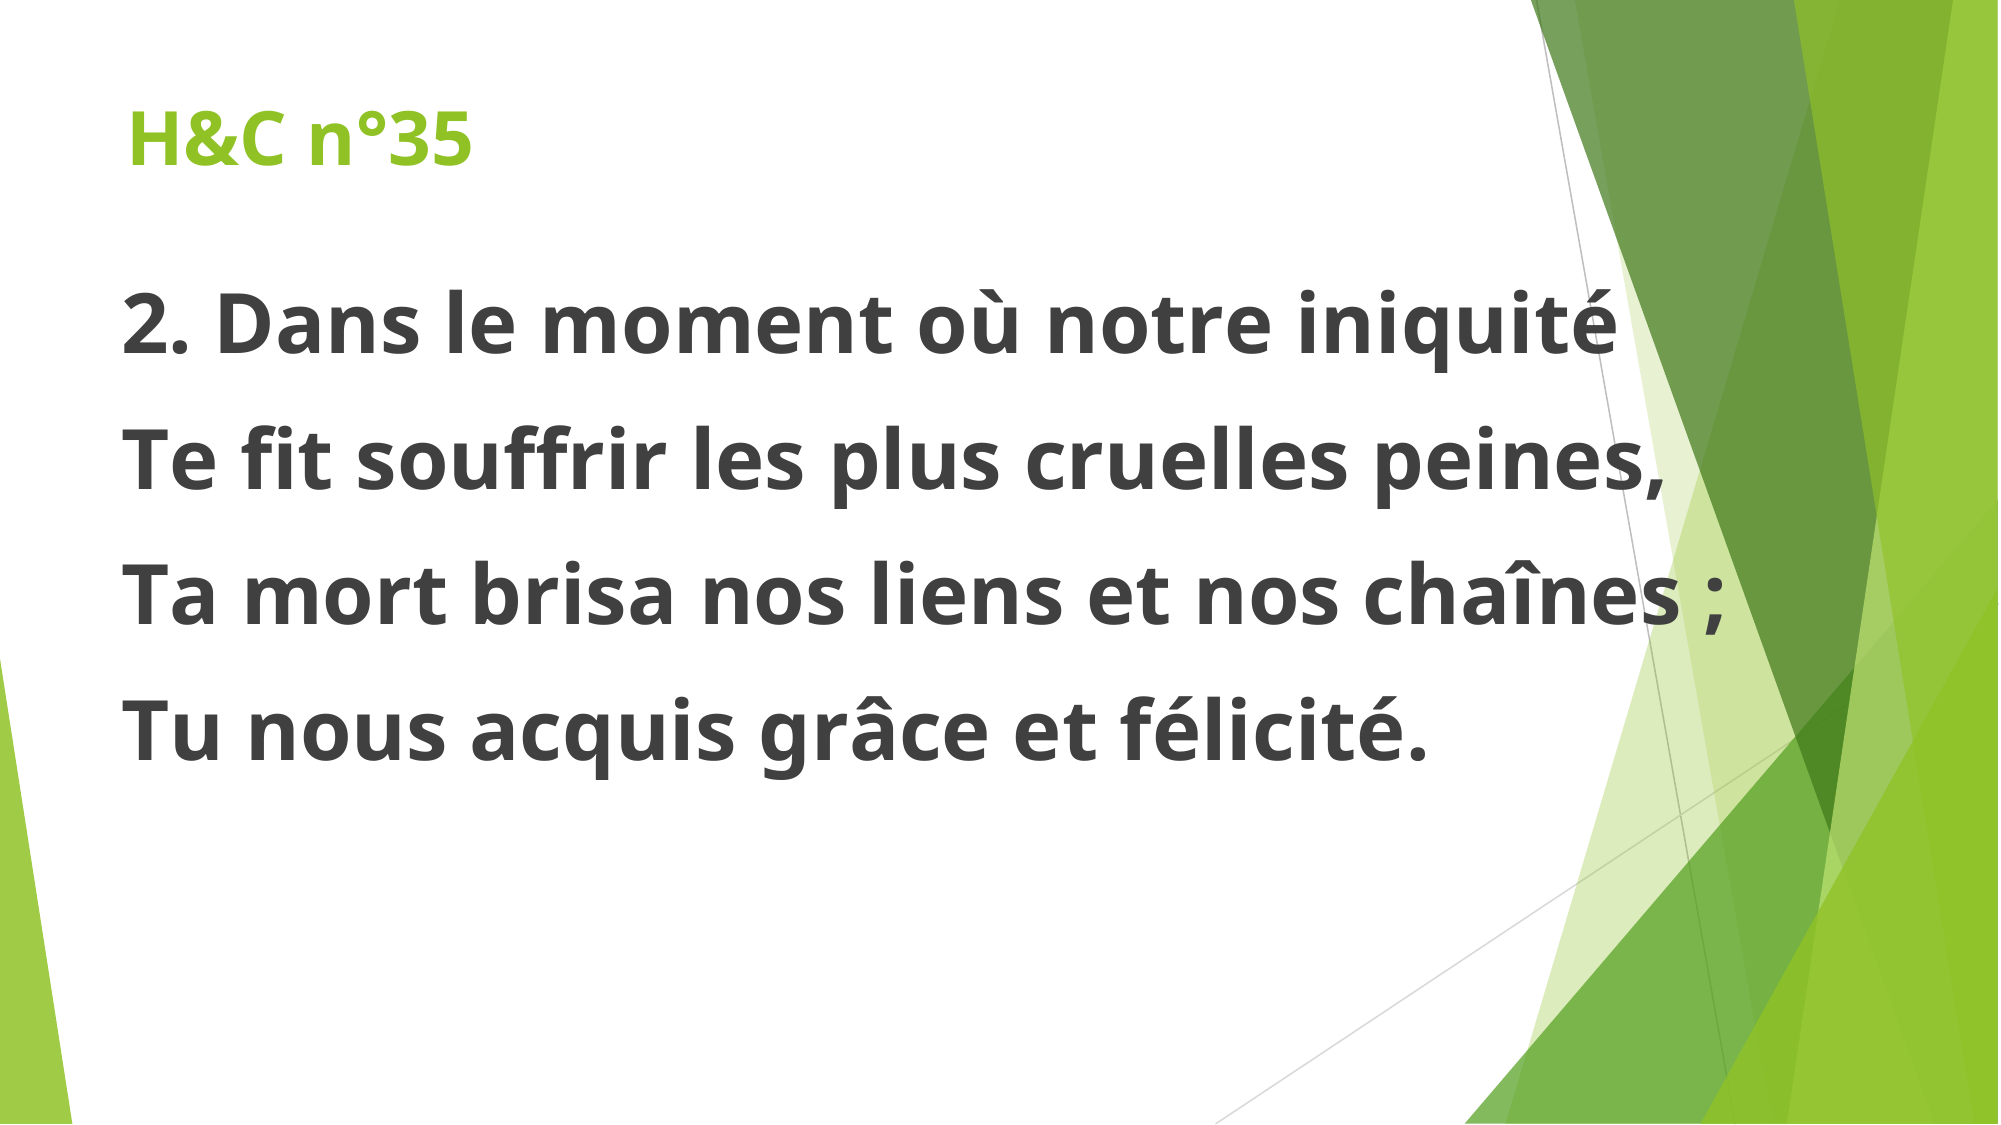

H&C n°35
2. Dans le moment où notre iniquité
Te fit souffrir les plus cruelles peines,
Ta mort brisa nos liens et nos chaînes ;
Tu nous acquis grâce et félicité.